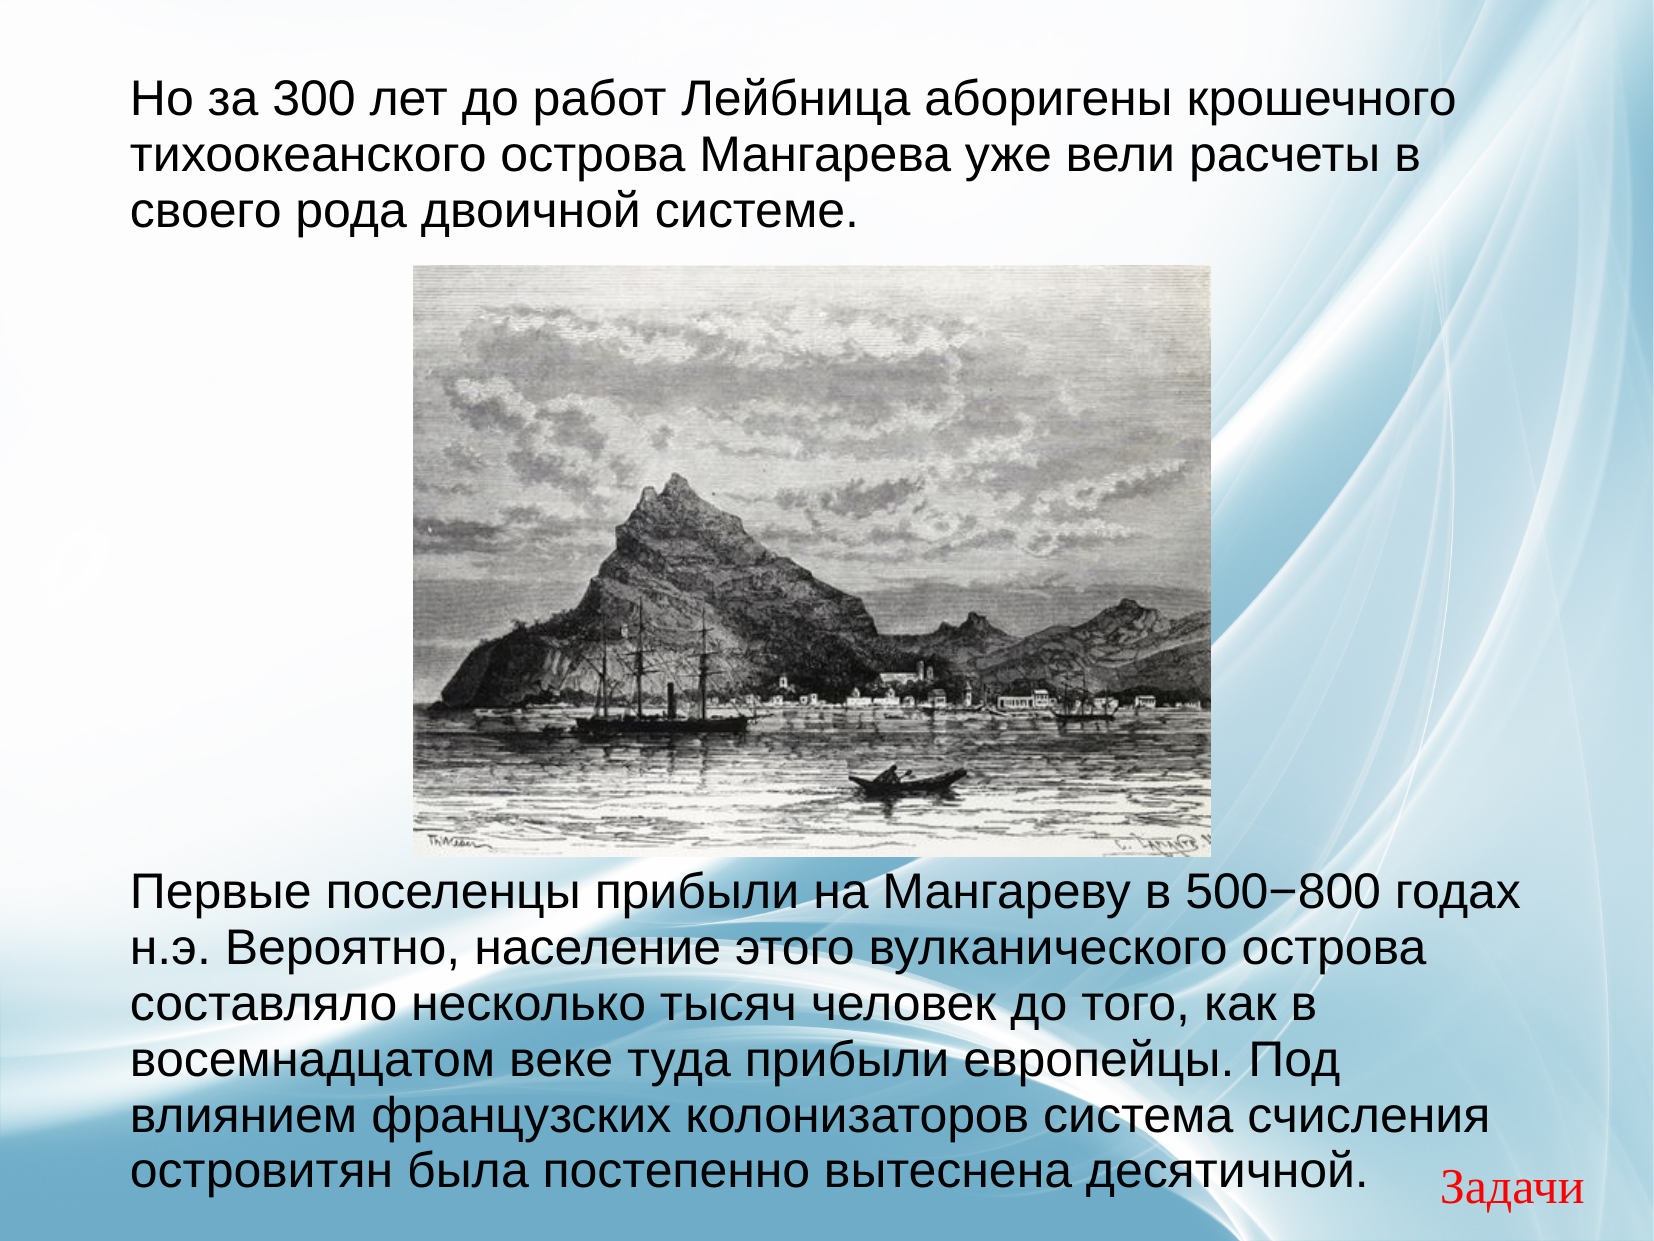

# Но за 300 лет до работ Лейбница аборигены крошечного тихоокеанского острова Мангарева уже вели расчеты в своего рода двоичной системе.
Первые поселенцы прибыли на Мангареву в 500−800 годах н.э. Вероятно, население этого вулканического острова составляло несколько тысяч человек до того, как в восемнадцатом веке туда прибыли европейцы. Под влиянием французских колонизаторов система счисления островитян была постепенно вытеснена десятичной.
Задачи